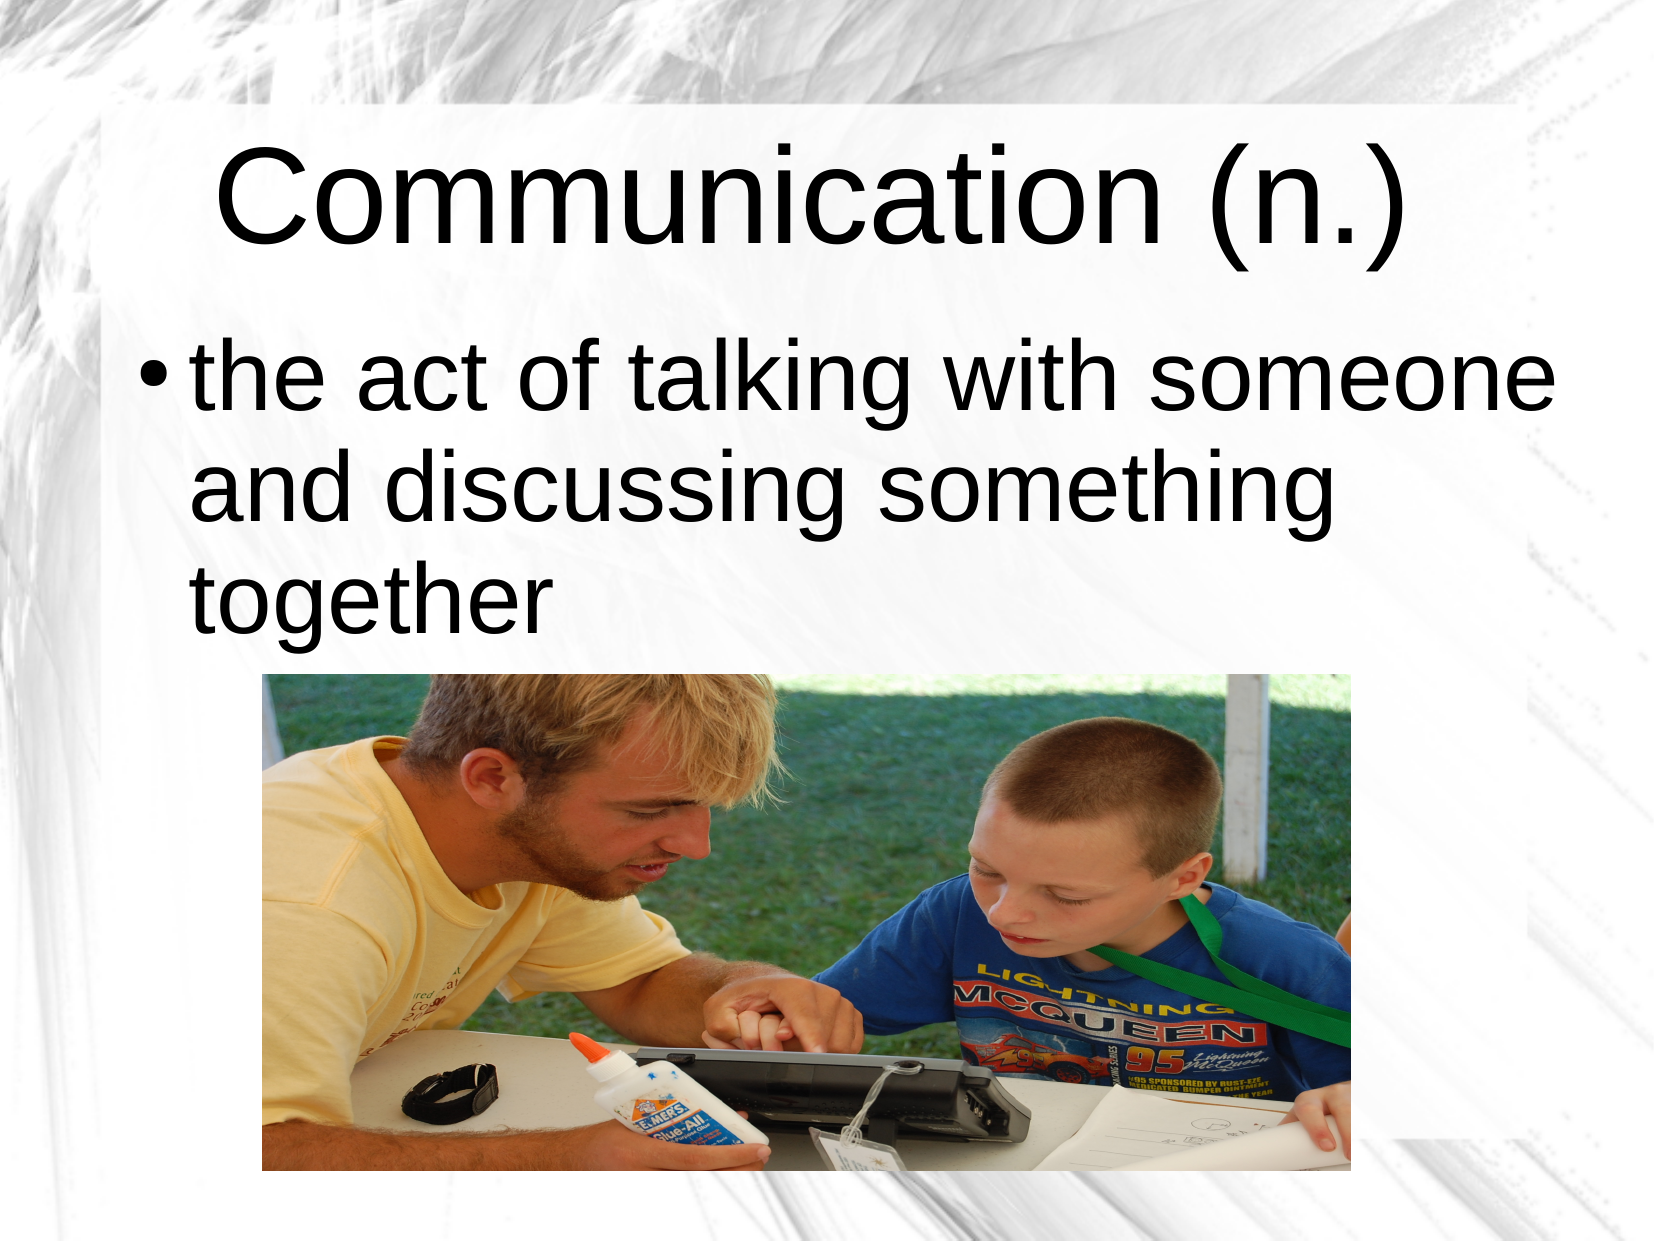

# Communication (n.)
the act of talking with someone and discussing something together